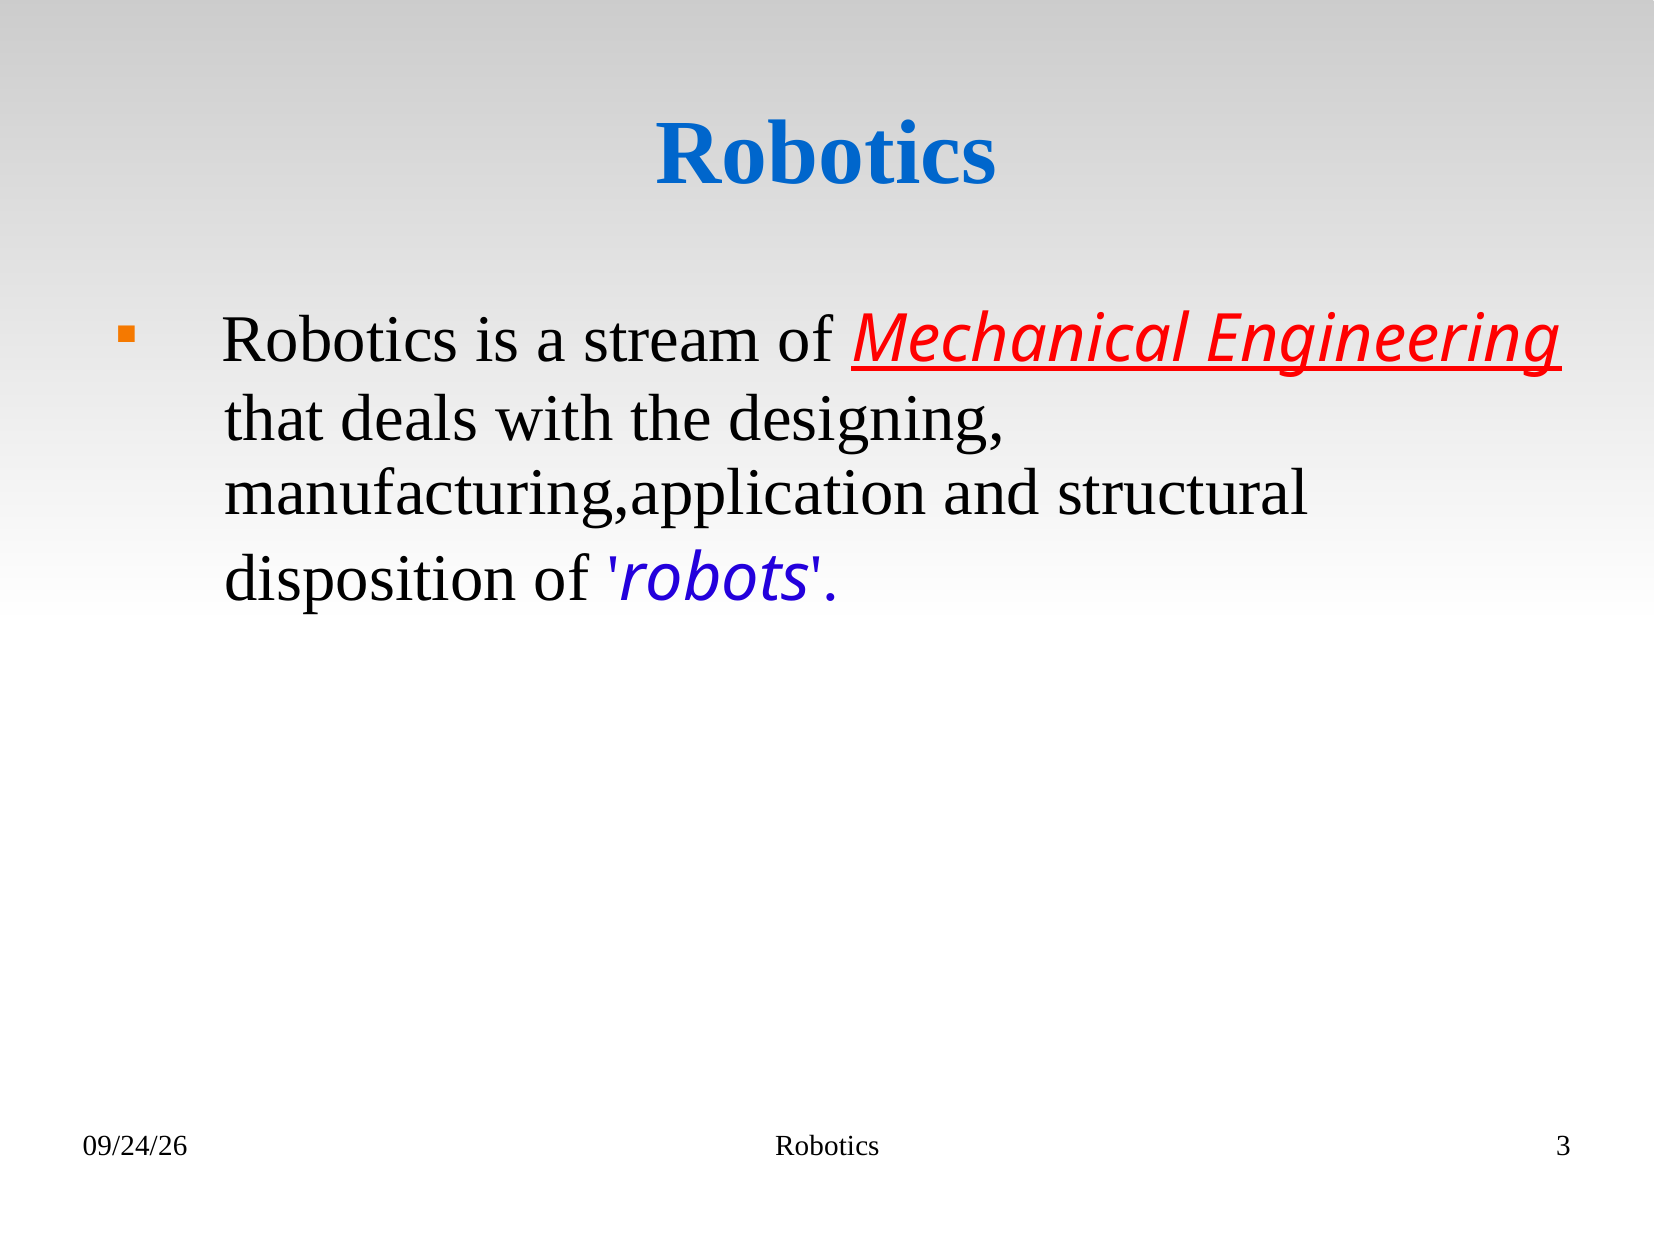

# Robotics
 Robotics is a stream of Mechanical Engineering that deals with the designing, manufacturing,application and structural disposition of 'robots'.
Robotics
3